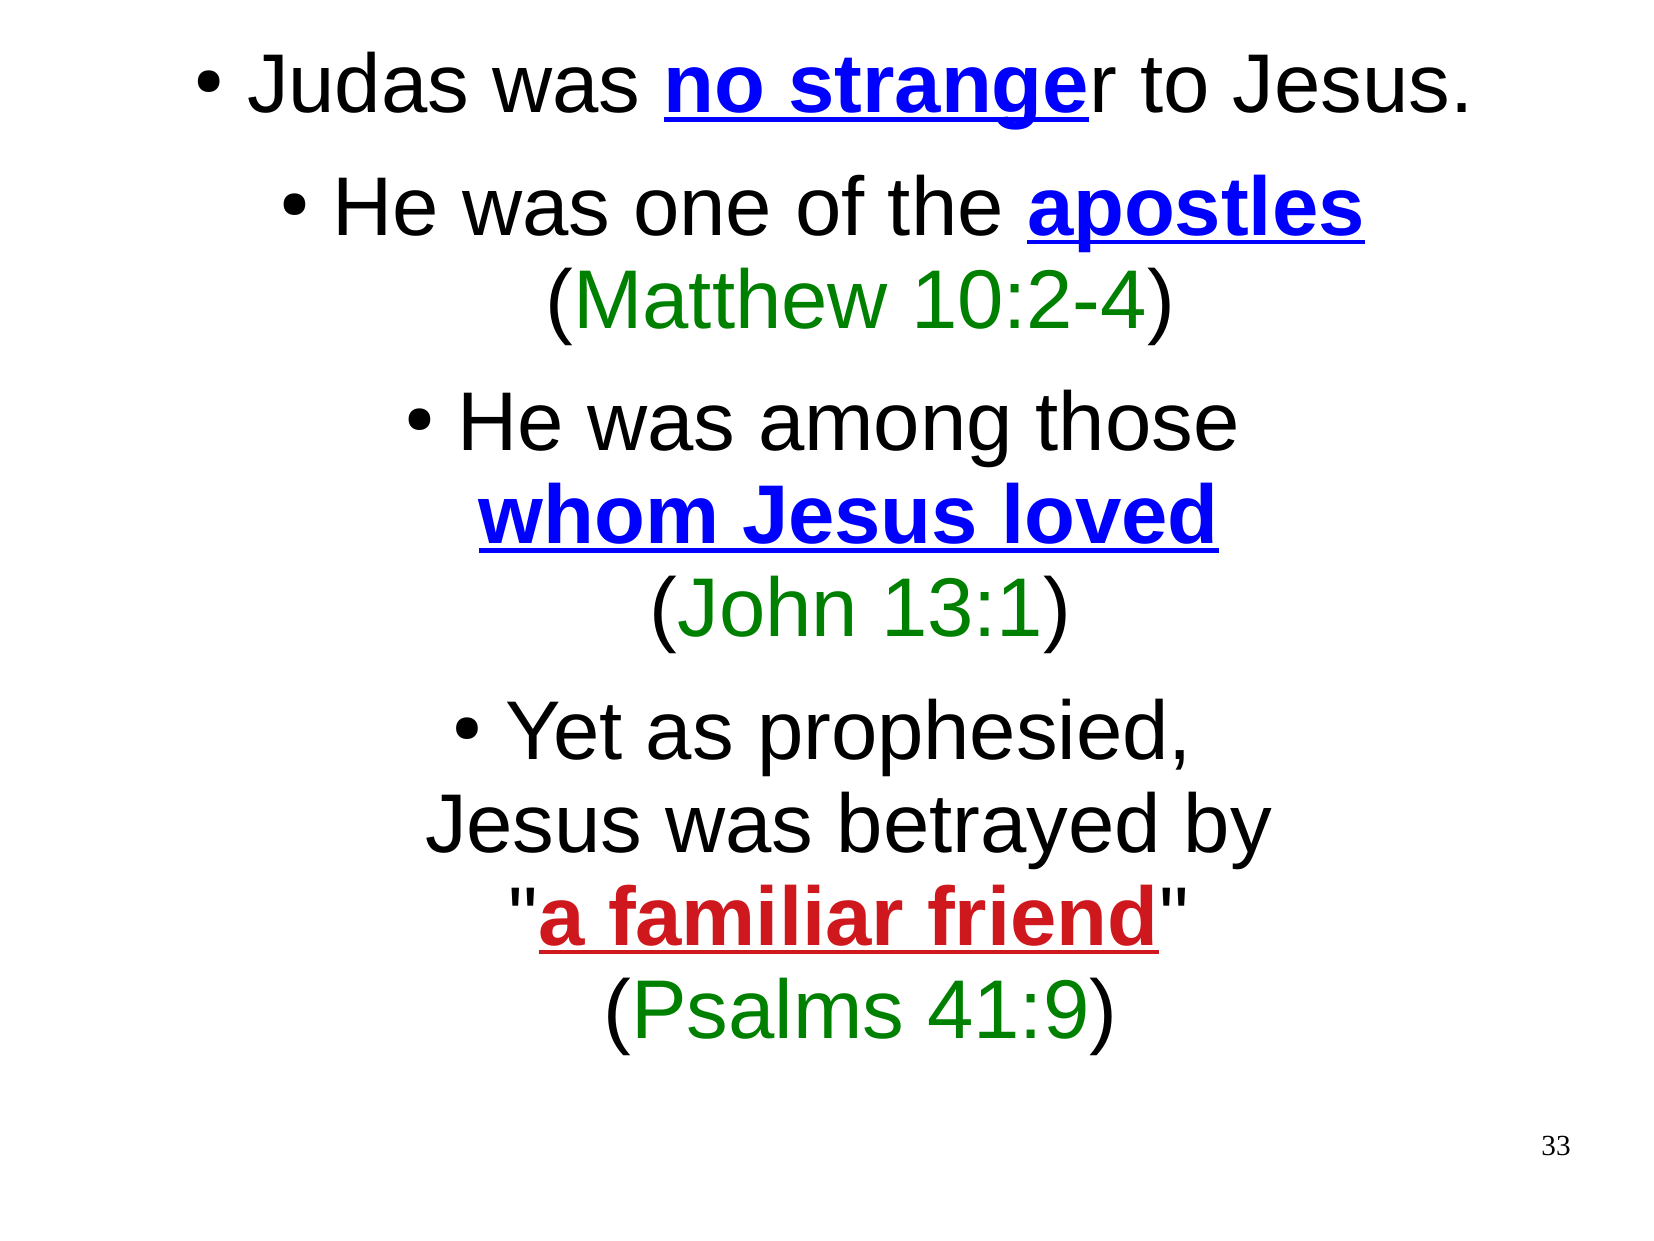

# Judas was no stranger to Jesus.
He was one of the apostles
(Matthew 10:2-4)
He was among those
whom Jesus loved
(John 13:1)
Yet as prophesied,
Jesus was betrayed by
"a familiar friend"
(Psalms 41:9)
33